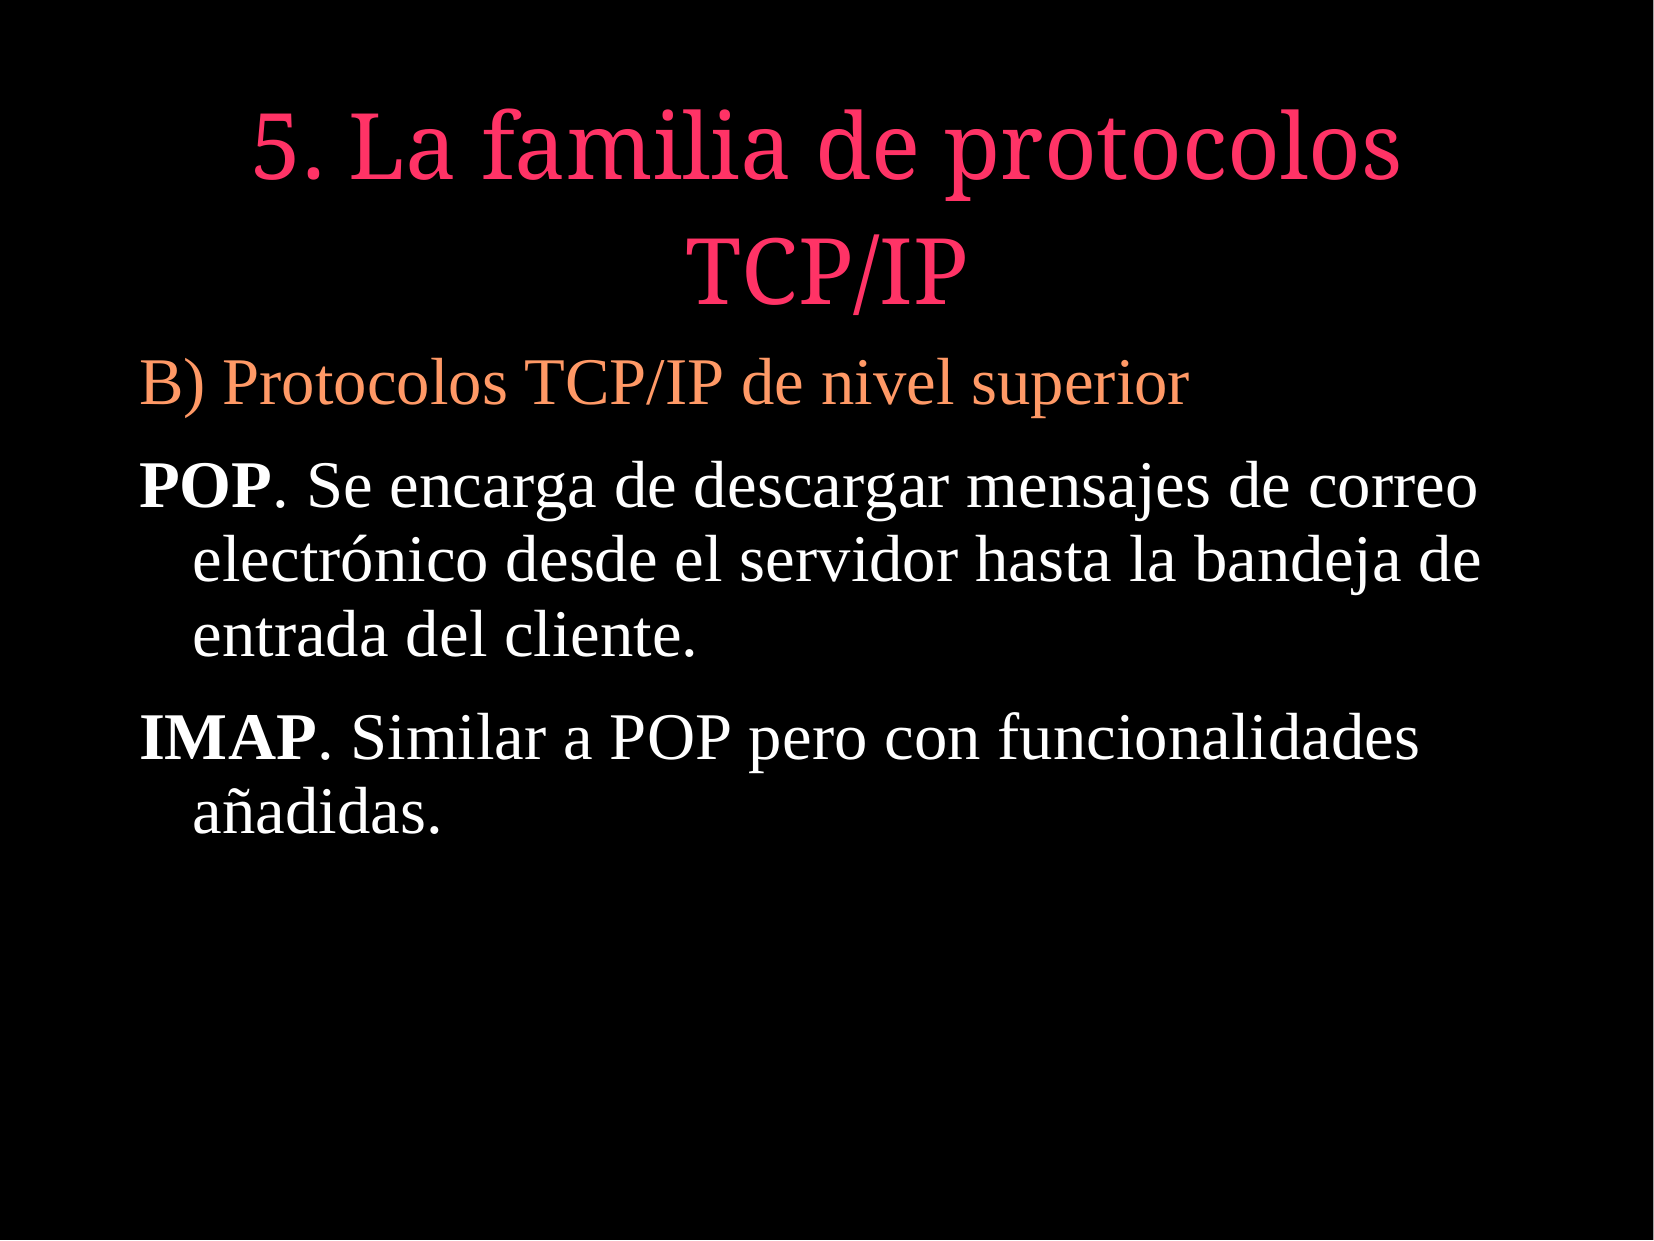

# 5. La familia de protocolos TCP/IP
B) Protocolos TCP/IP de nivel superior
POP. Se encarga de descargar mensajes de correo electrónico desde el servidor hasta la bandeja de entrada del cliente.
IMAP. Similar a POP pero con funcionalidades añadidas.